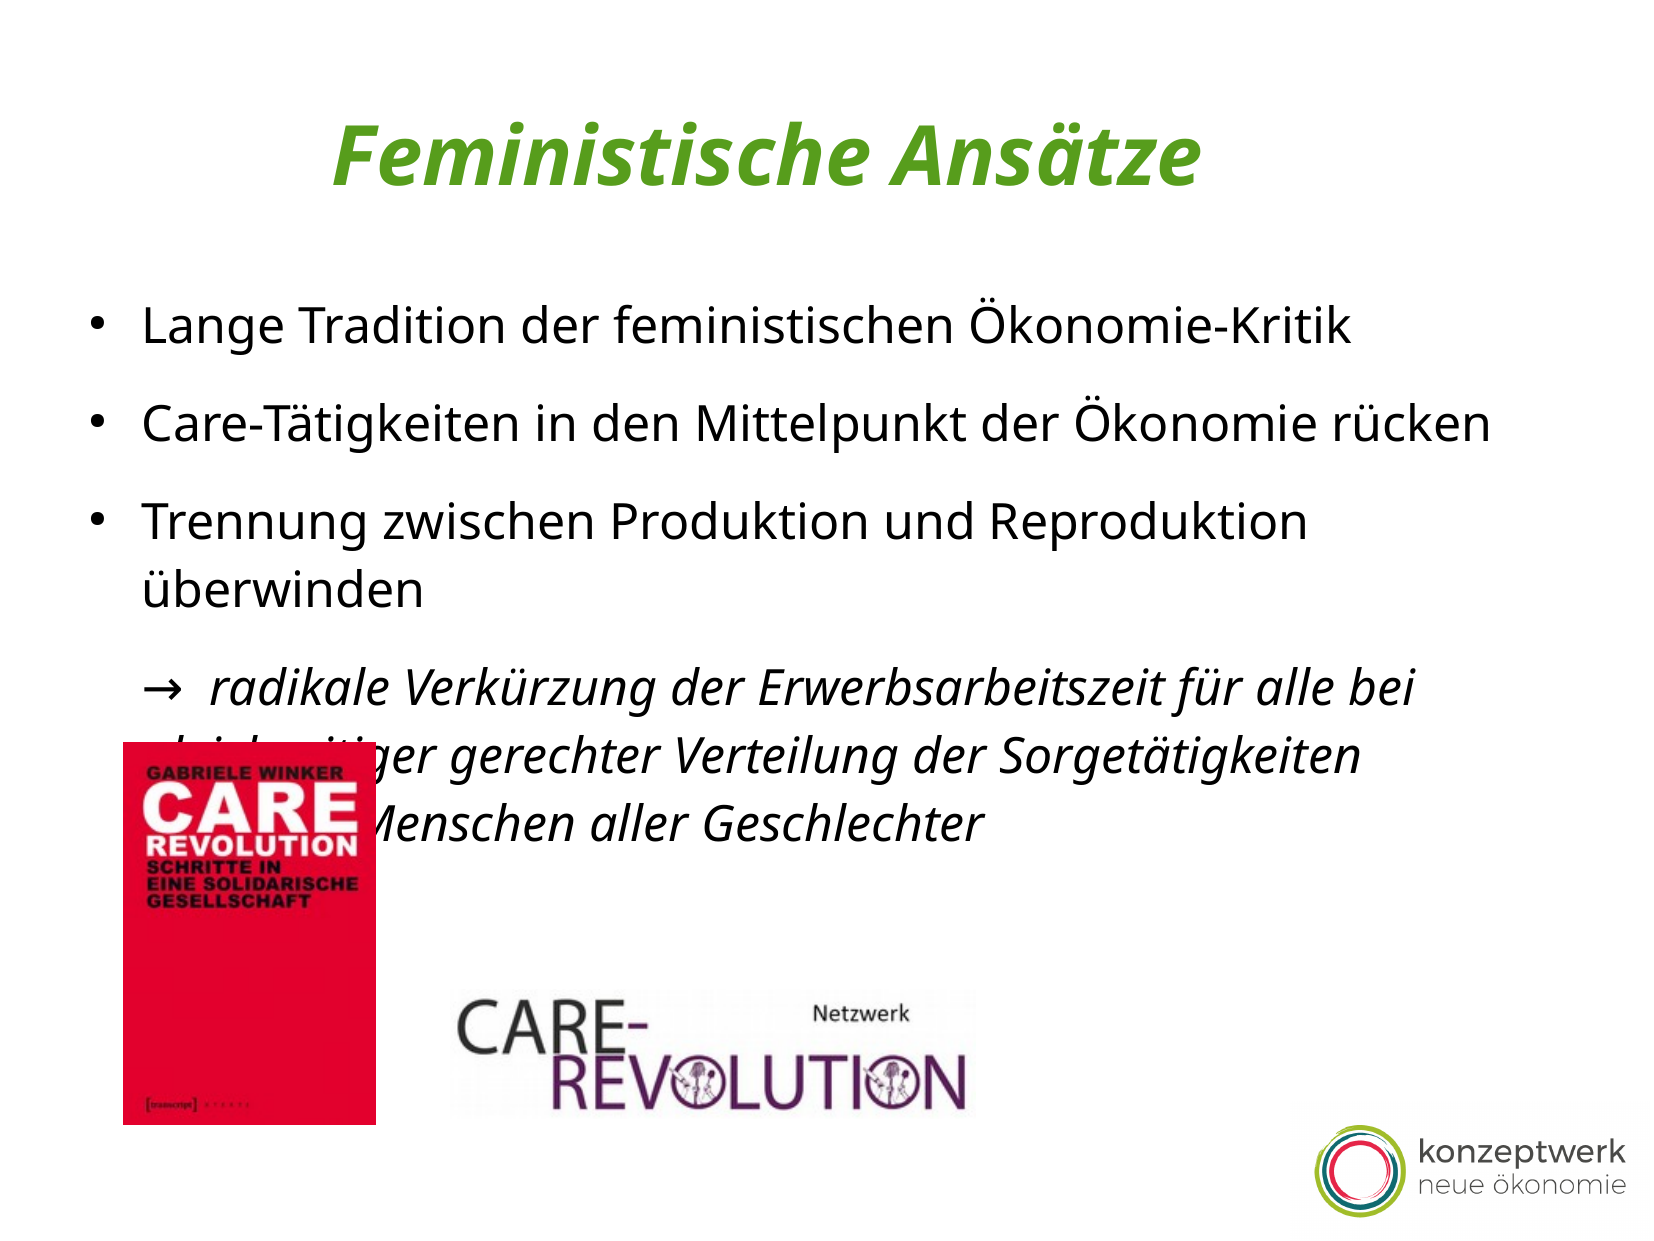

Feministische Ansätze
# Lange Tradition der feministischen Ökonomie-Kritik
Care-Tätigkeiten in den Mittelpunkt der Ökonomie rücken
Trennung zwischen Produktion und Reproduktion überwinden
→ radikale Verkürzung der Erwerbsarbeitszeit für alle bei gleichzeitiger gerechter Verteilung der Sorgetätigkeiten zwischen Menschen aller Geschlechter